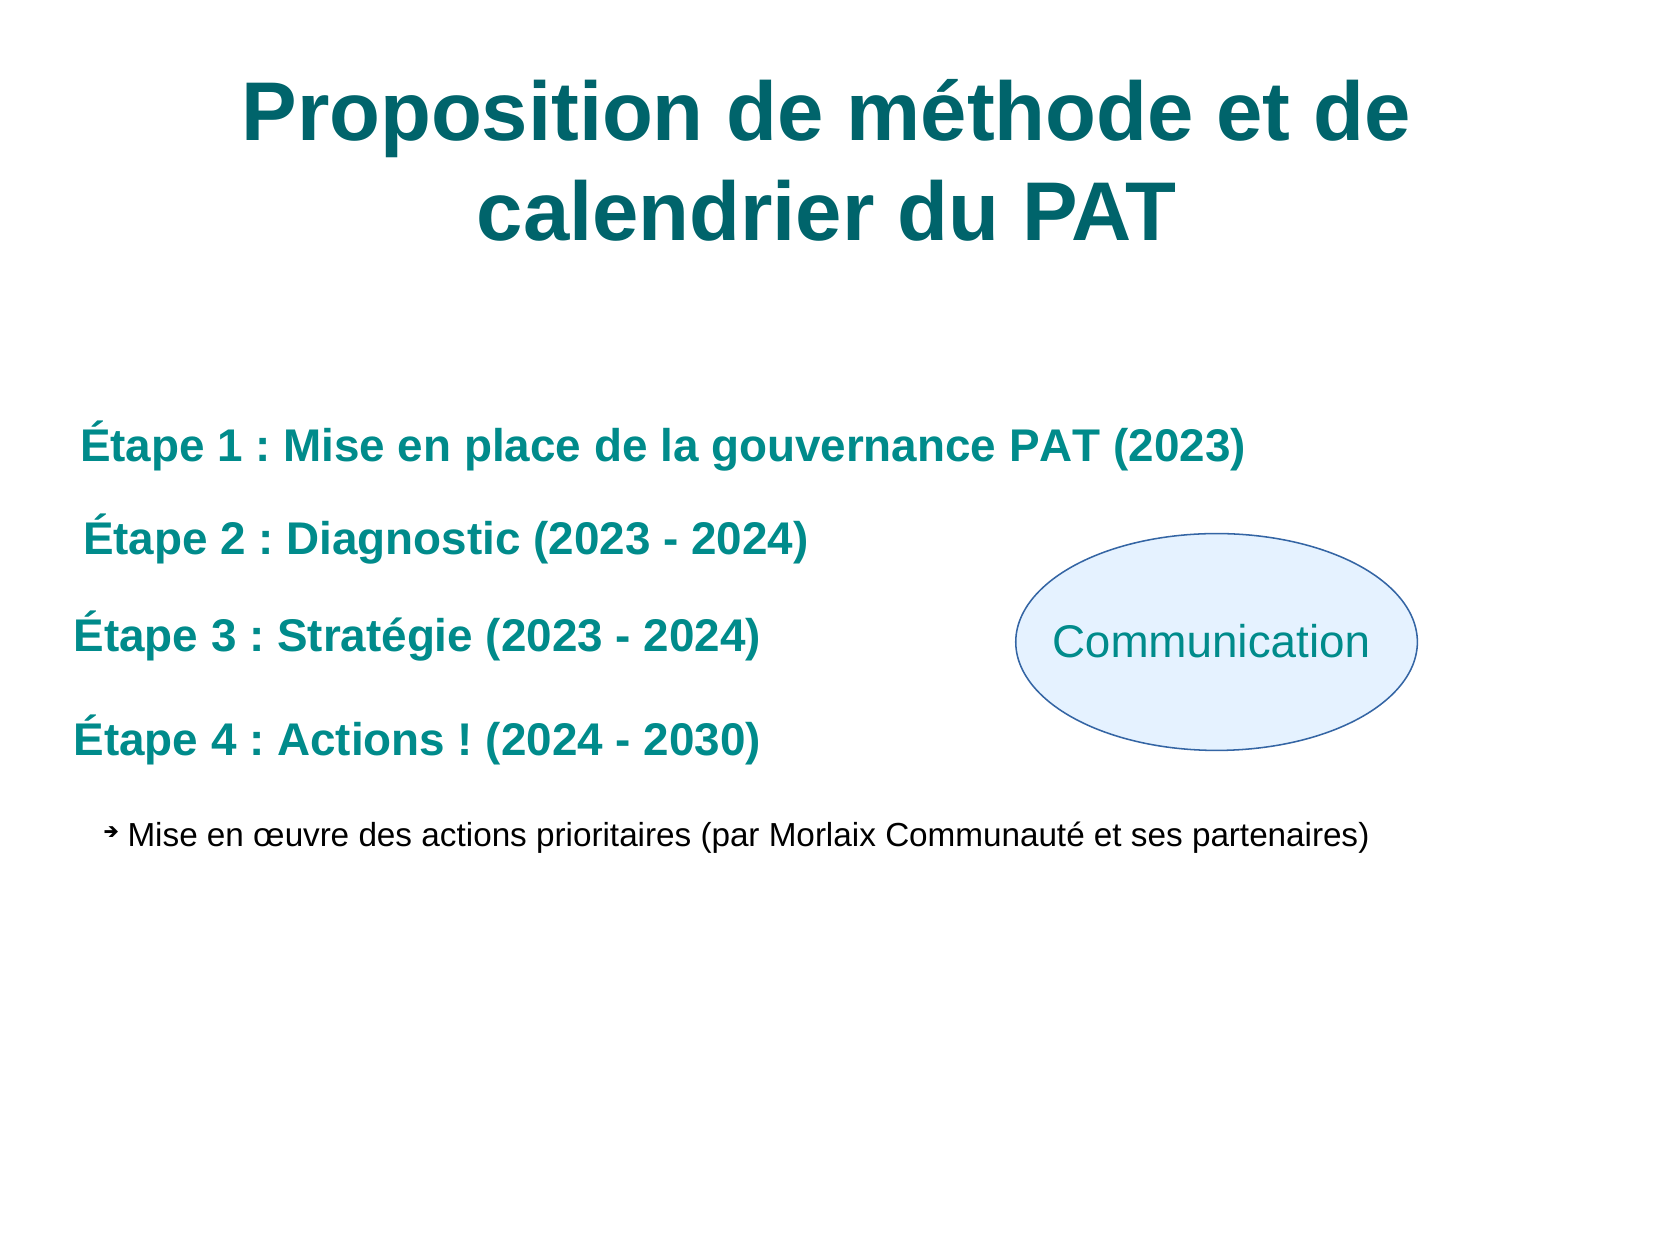

# Proposition de méthode et de calendrier du PAT
Étape 1 : Mise en place de la gouvernance PAT (2023)
Étape 2 : Diagnostic (2023 - 2024)
Communication
Étape 3 : Stratégie (2023 - 2024)
Étape 4 : Actions ! (2024 - 2030)
 Mise en œuvre des actions prioritaires (par Morlaix Communauté et ses partenaires)